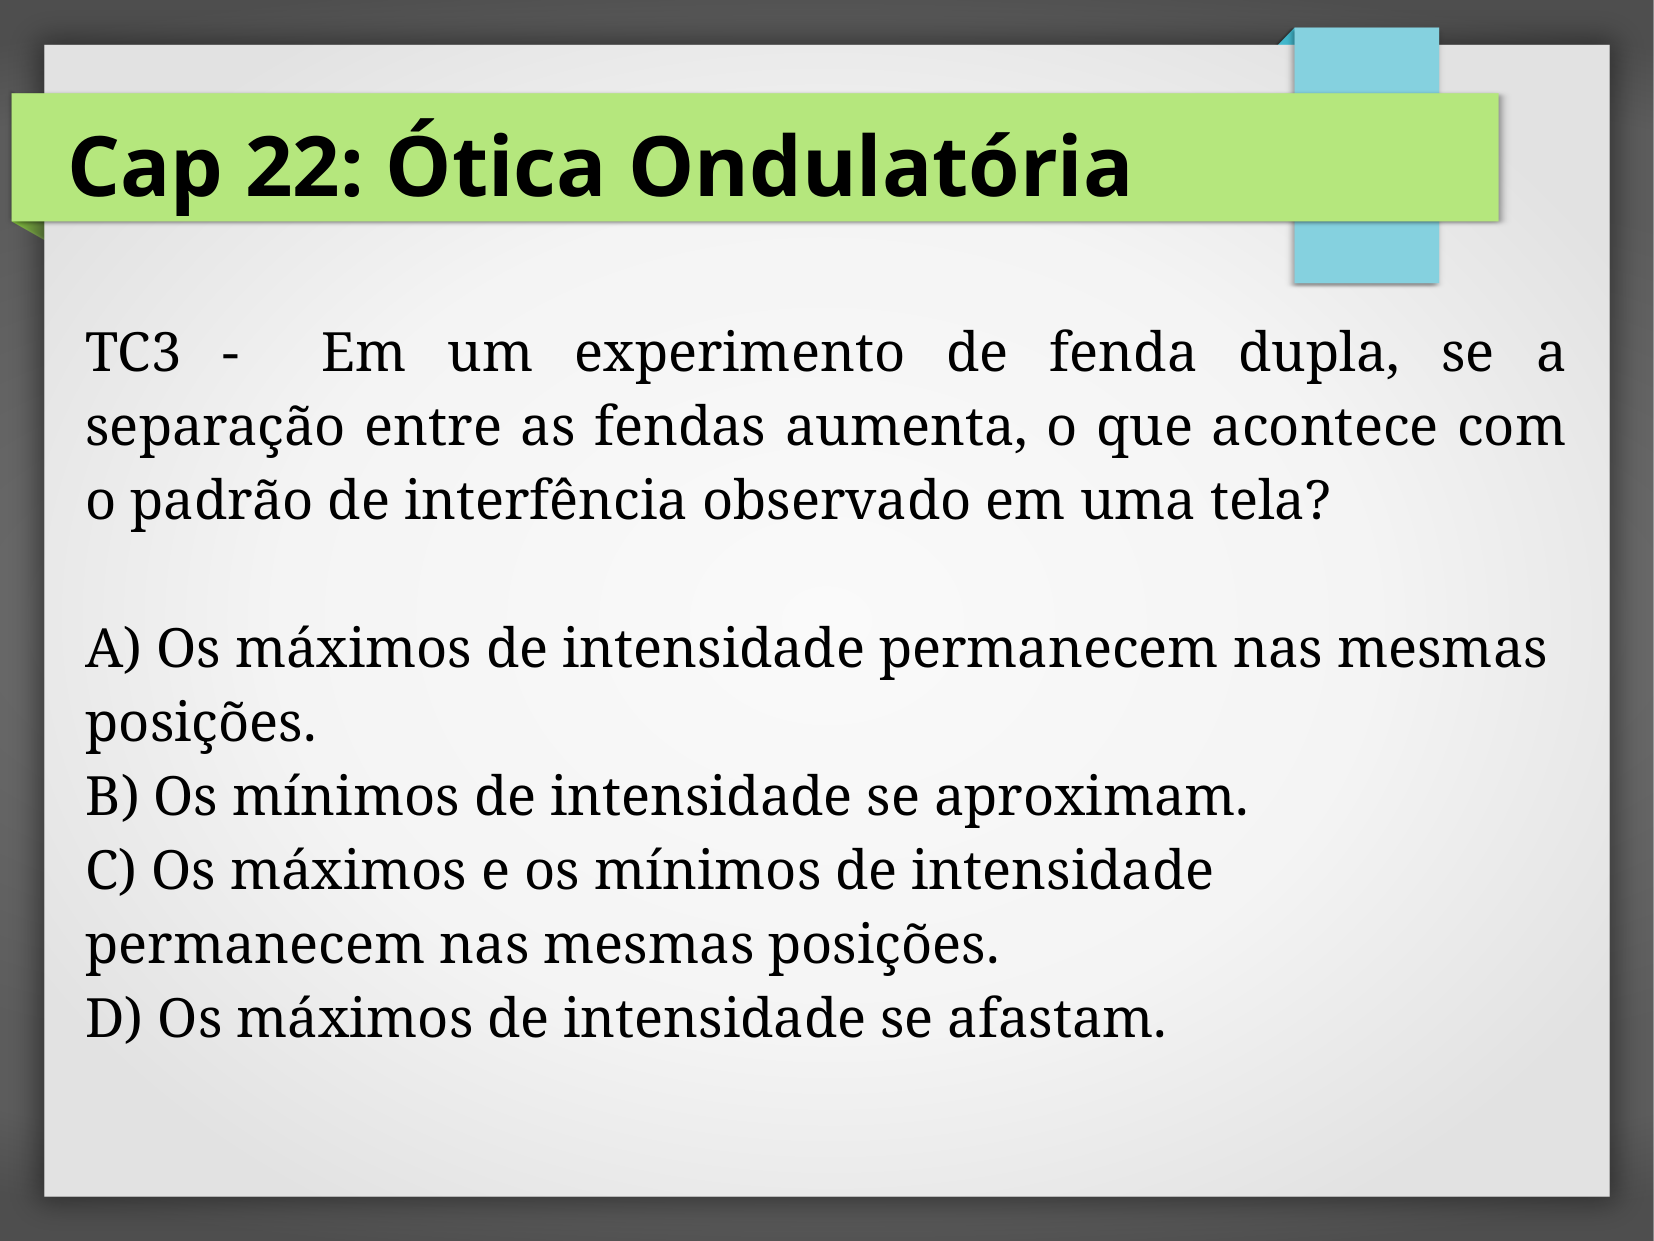

Cap 22: Ótica Ondulatória
TC3 - Em um experimento de fenda dupla, se a separação entre as fendas aumenta, o que acontece com o padrão de interfência observado em uma tela?
A) Os máximos de intensidade permanecem nas mesmas posições.
B) Os mínimos de intensidade se aproximam.
C) Os máximos e os mínimos de intensidade permanecem nas mesmas posições.
D) Os máximos de intensidade se afastam.